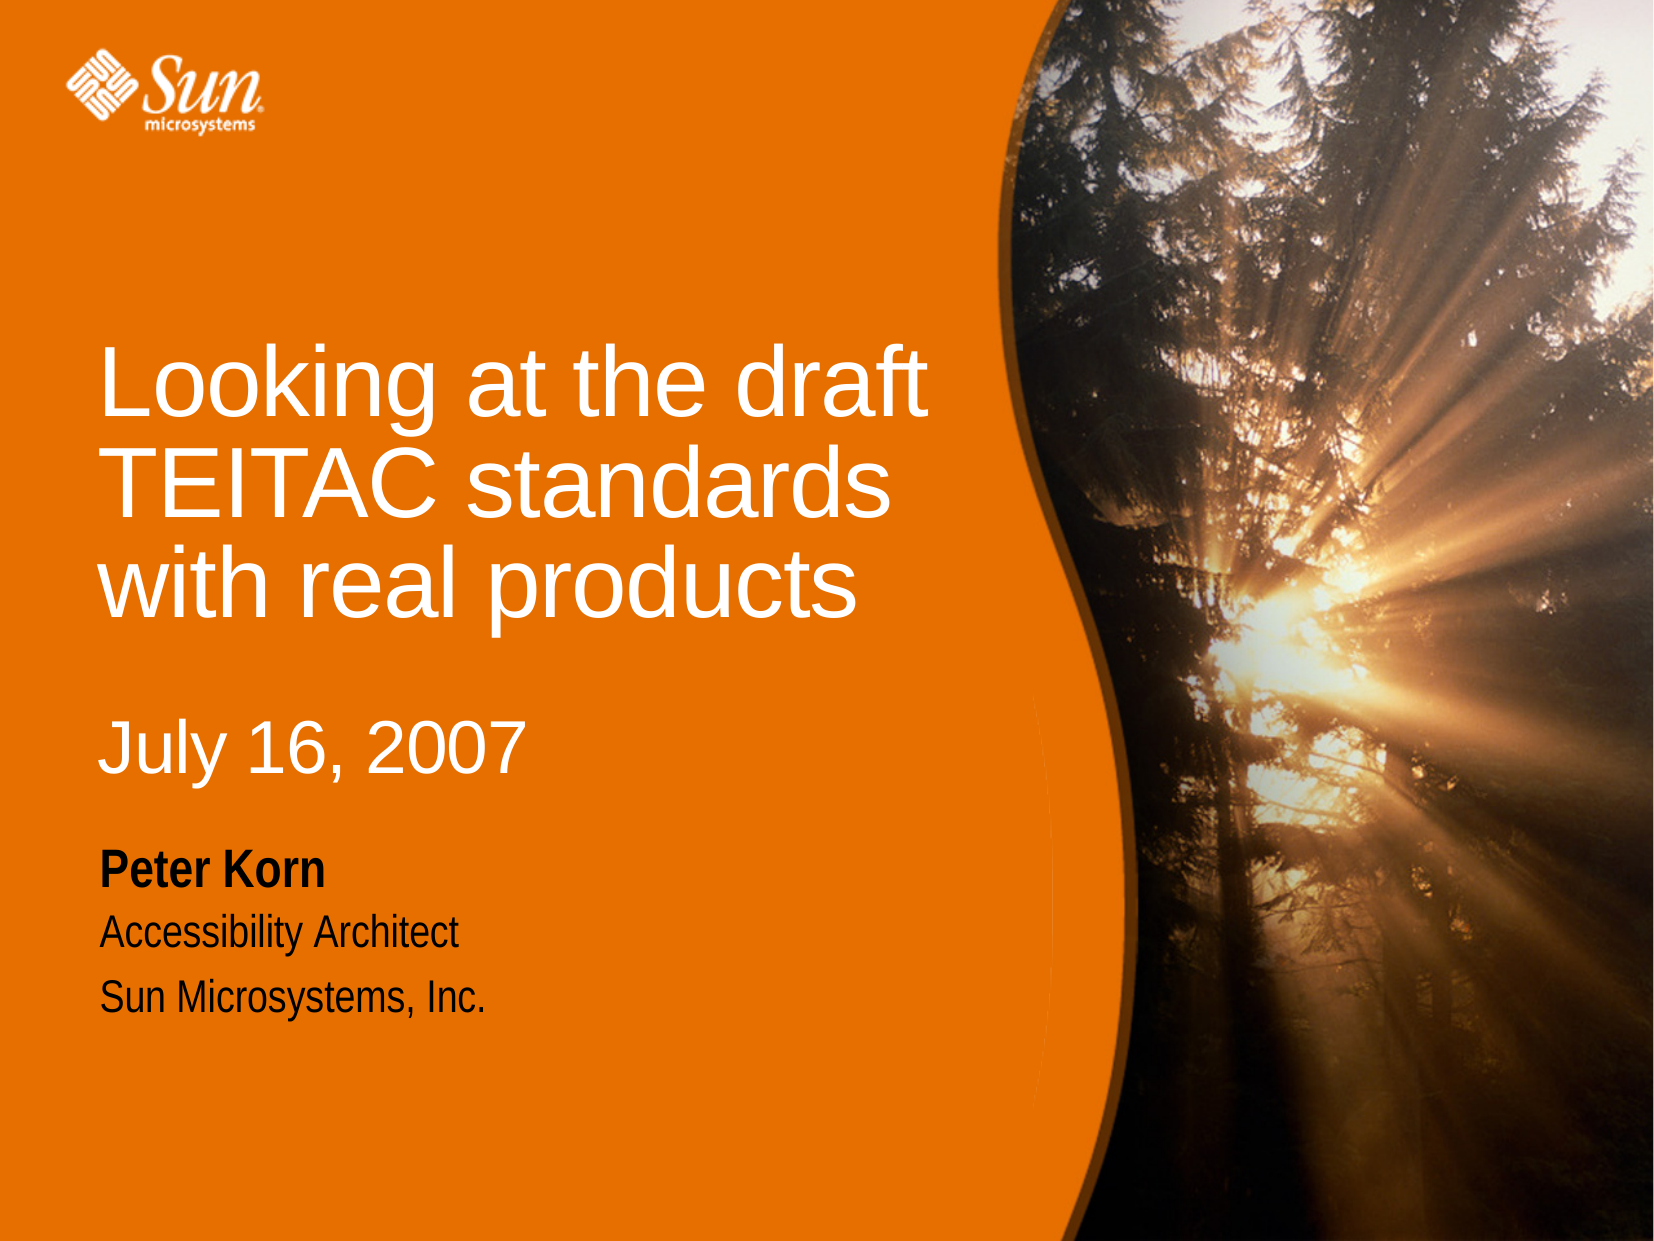

# Looking at the draft TEITAC standards with real products July 16, 2007
Peter Korn
Accessibility Architect
Sun Microsystems, Inc.